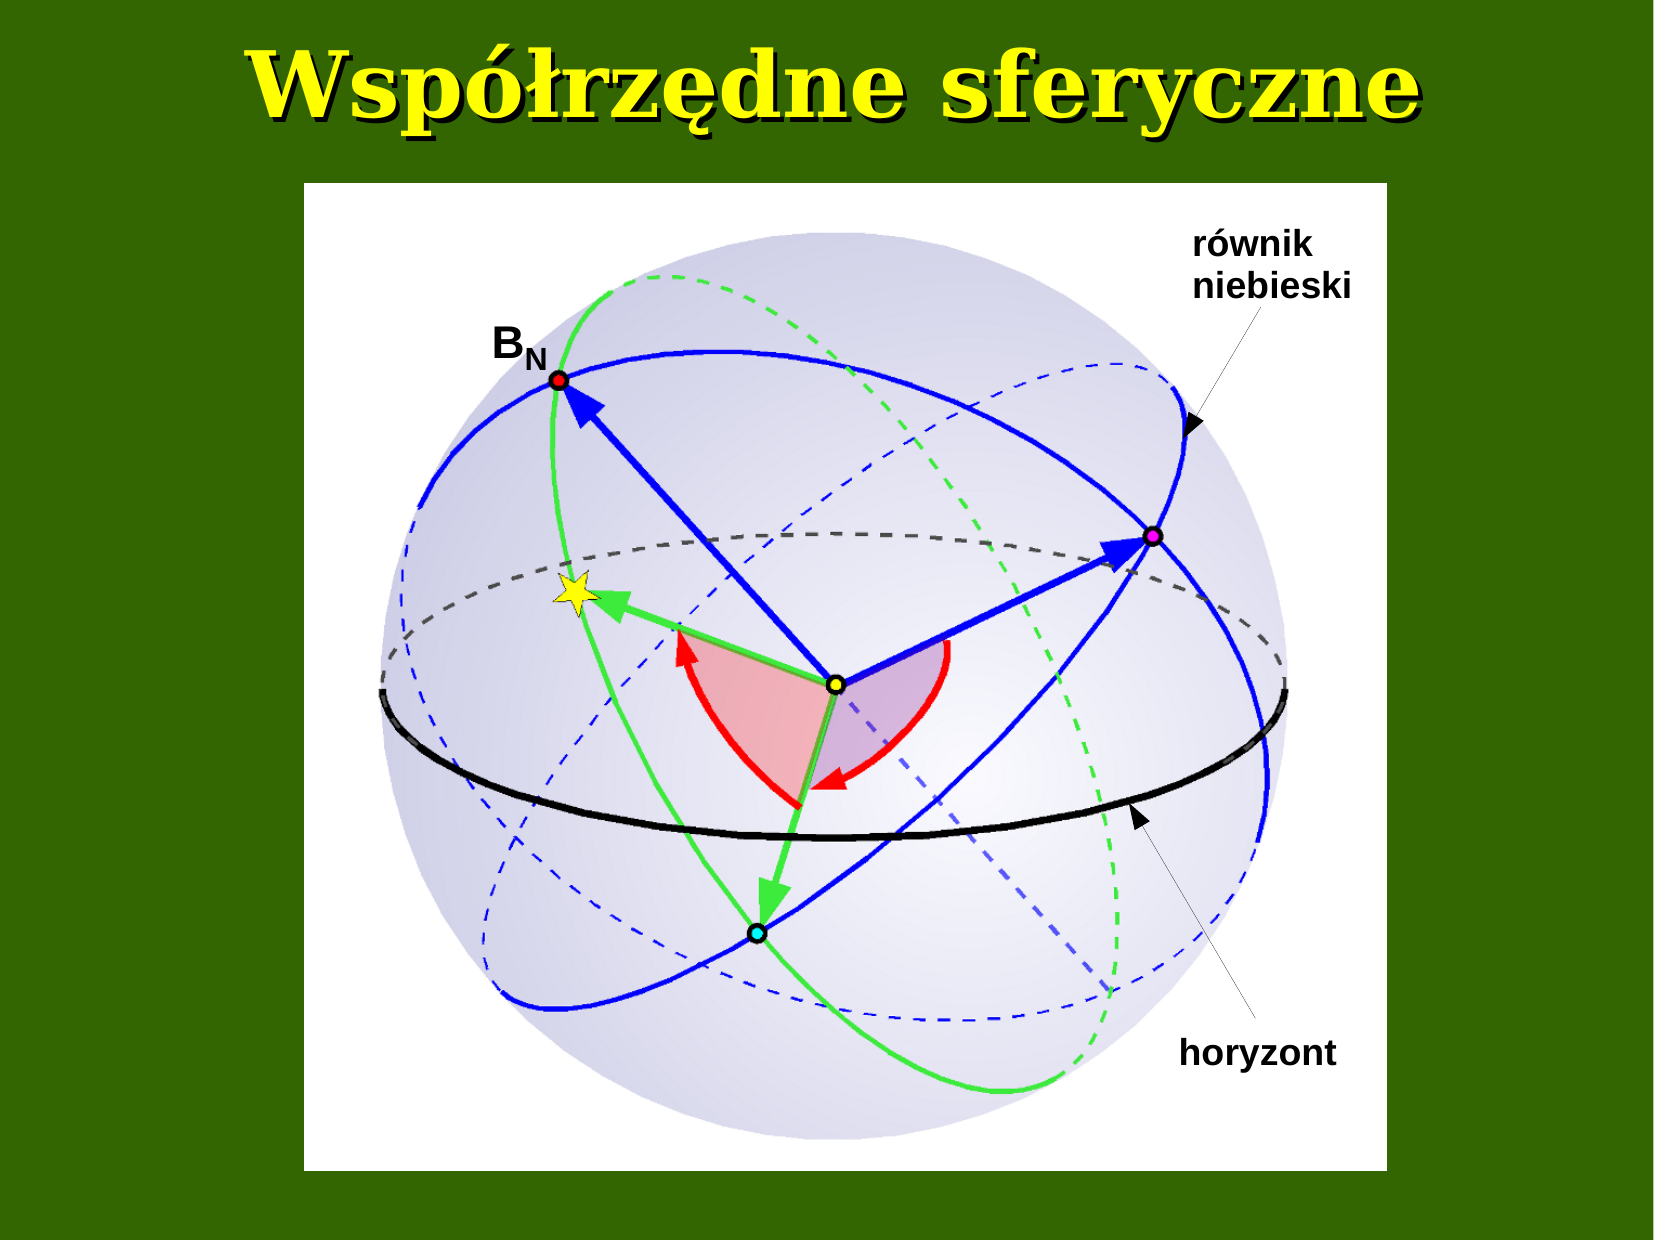

# Współrzędne sferyczne
równik
niebieski
BN
horyzont